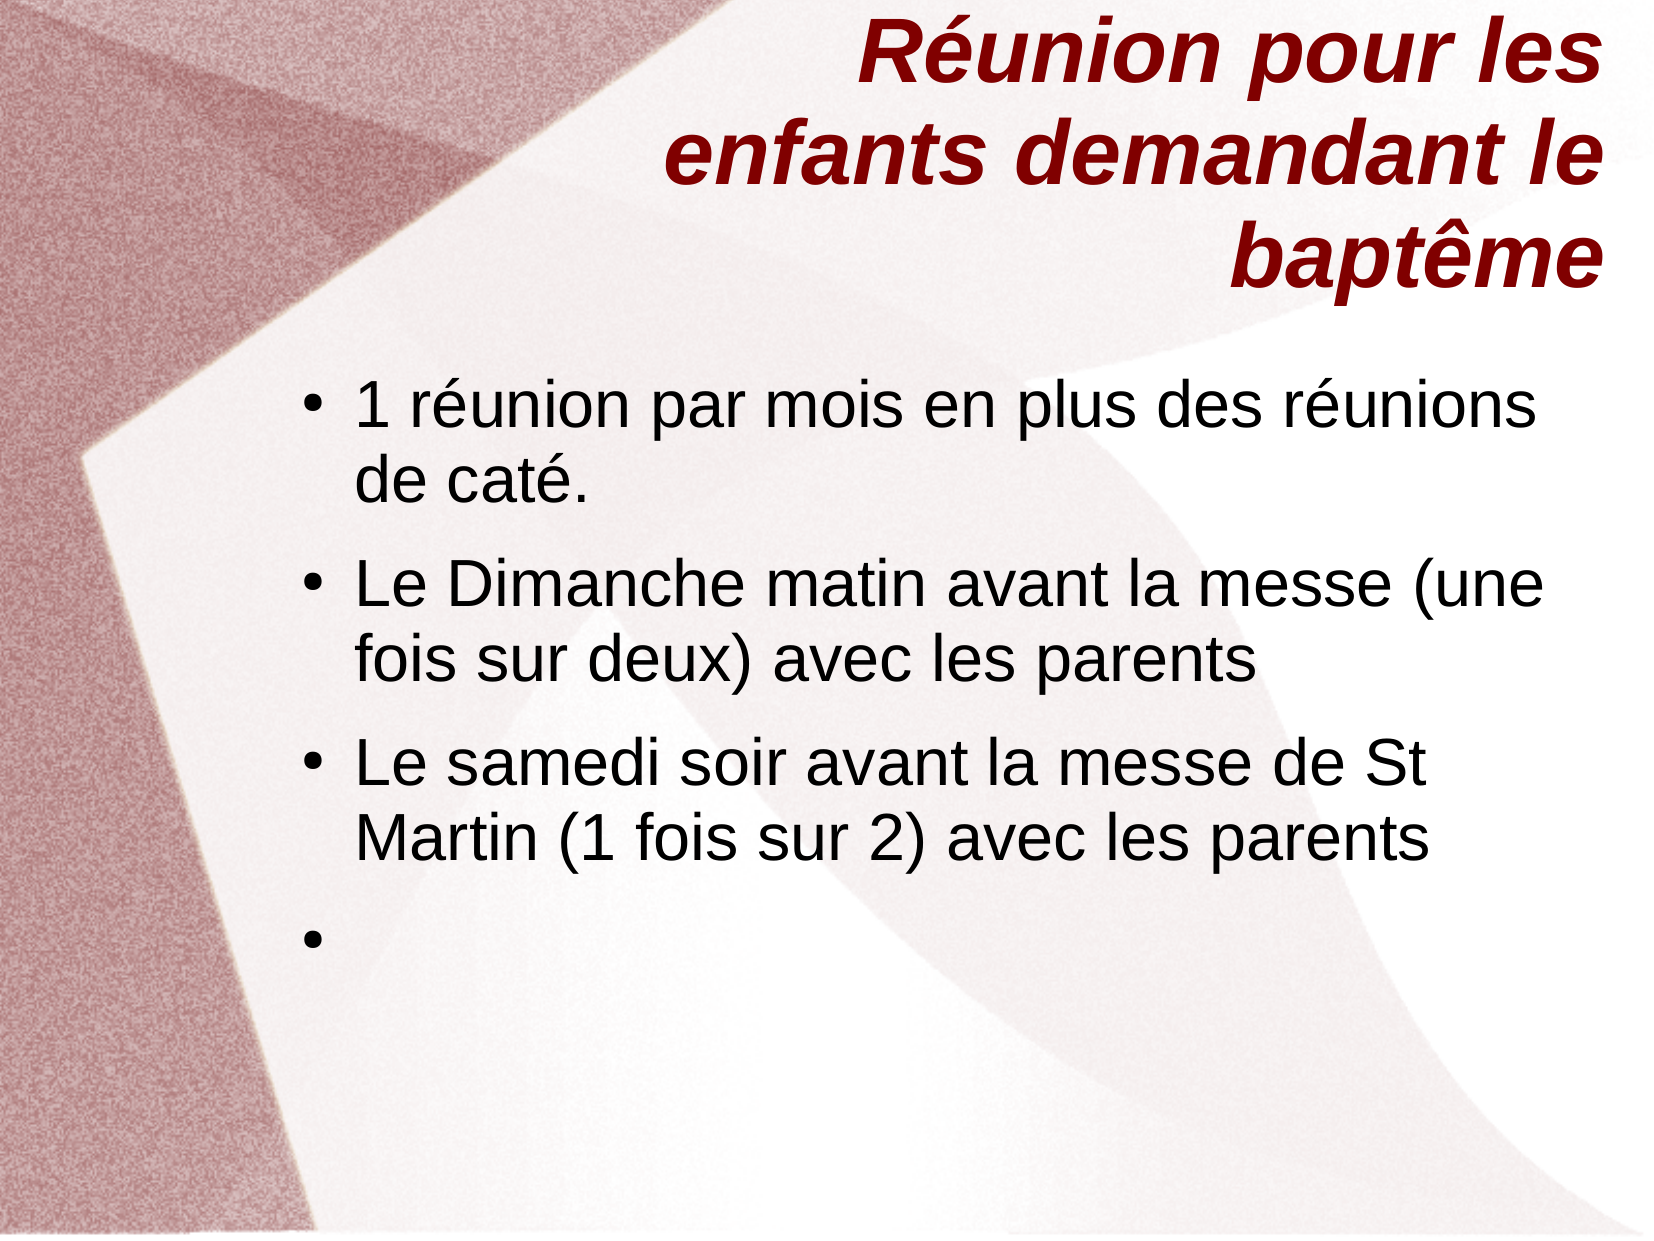

# Réunion pour les enfants demandant le baptême
1 réunion par mois en plus des réunions de caté.
Le Dimanche matin avant la messe (une fois sur deux) avec les parents
Le samedi soir avant la messe de St Martin (1 fois sur 2) avec les parents